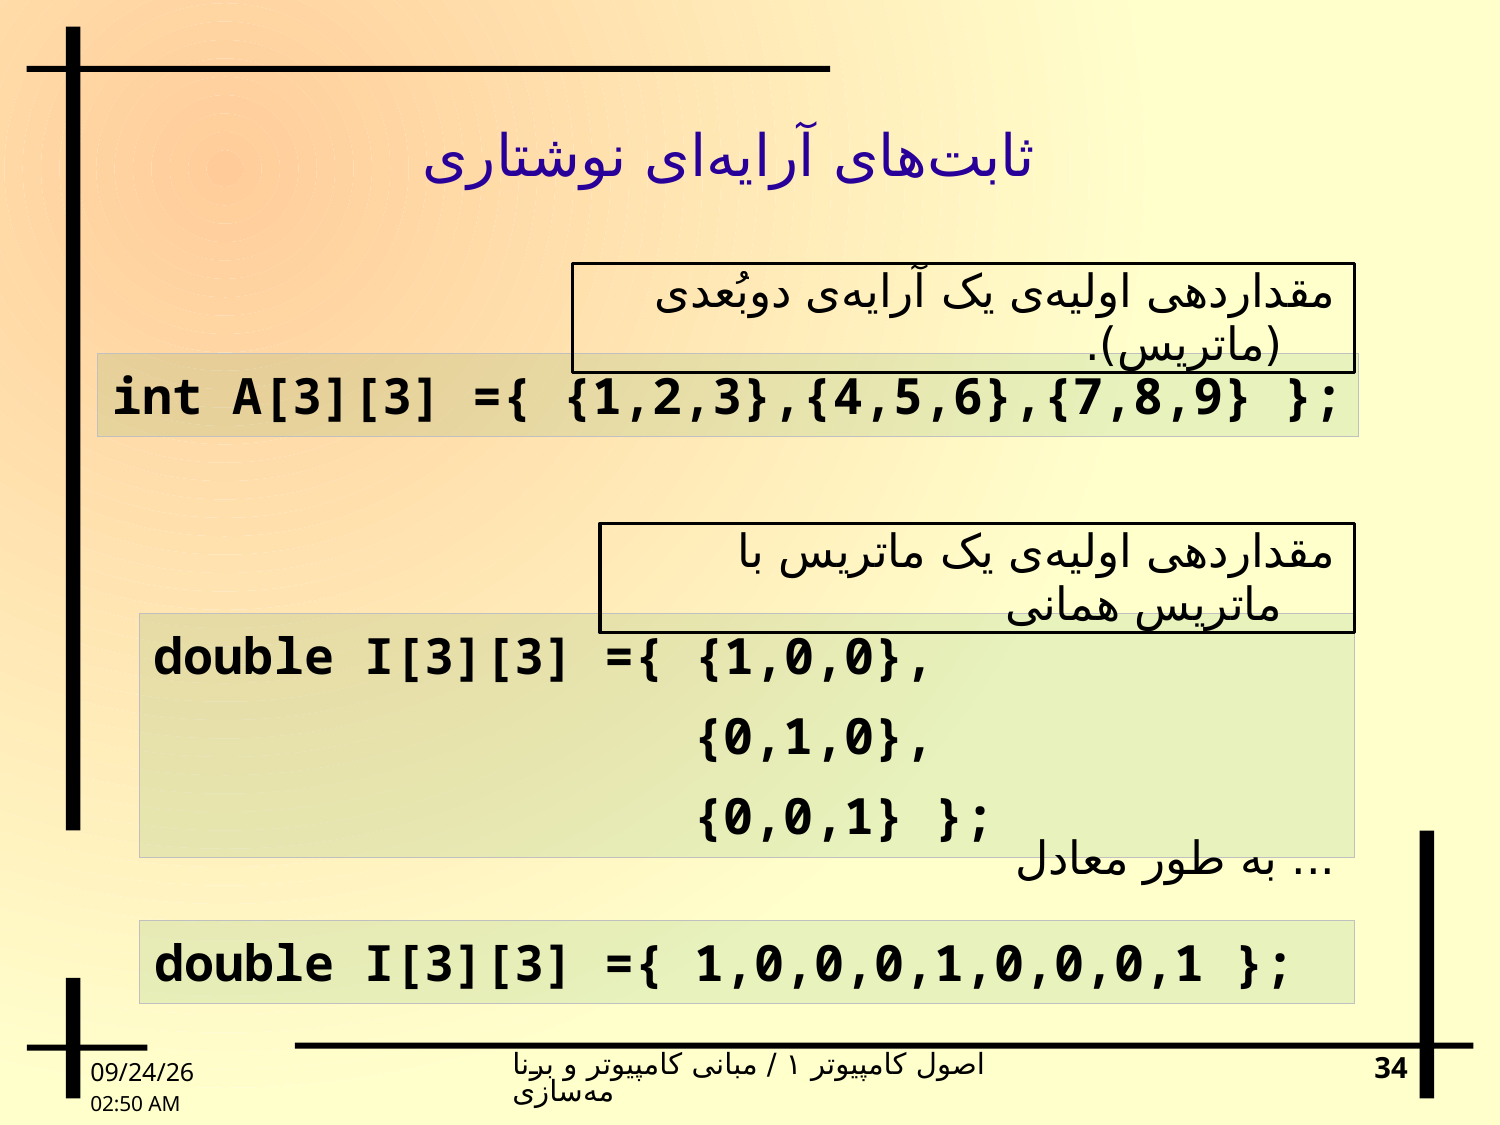

# ثابت‌های آرایه‌ای نوشتاری
مقداردهی اولیه‌ی یک آرایه‌ی دوبُعدی (ماتریس).
int A[3][3] ={ {1,2,3},{4,5,6},{7,8,9} };
مقداردهی اولیه‌ی یک ماتریس با ماتریس همانی
double I[3][3] ={ {1,0,0},
 {0,1,0},
 {0,0,1} };
... به طور معادل
double I[3][3] ={ 1,0,0,0,1,0,0,0,1 };
اصول کامپیوتر ۱ / مبانی کامپیوتر و برنامه‌سازی
34